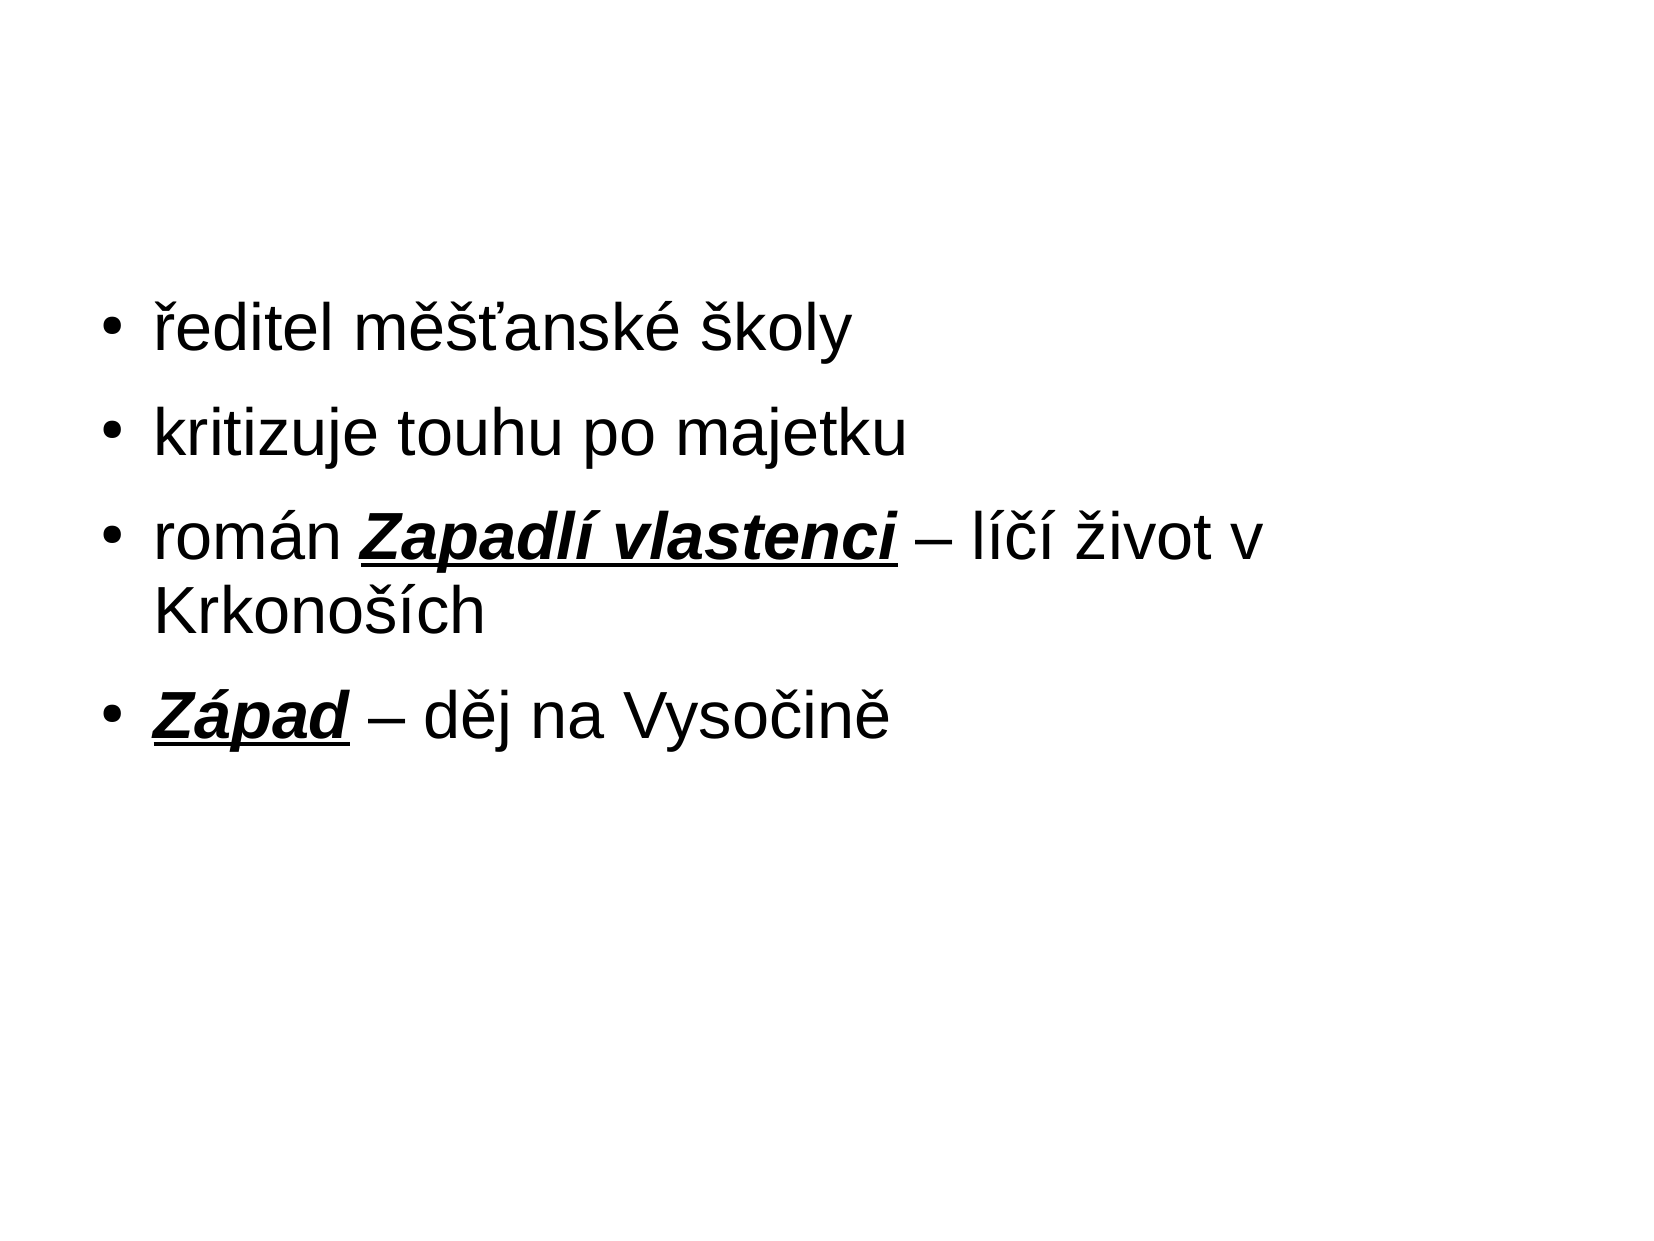

#
ředitel měšťanské školy
kritizuje touhu po majetku
román Zapadlí vlastenci – líčí život v Krkonoších
Západ – děj na Vysočině